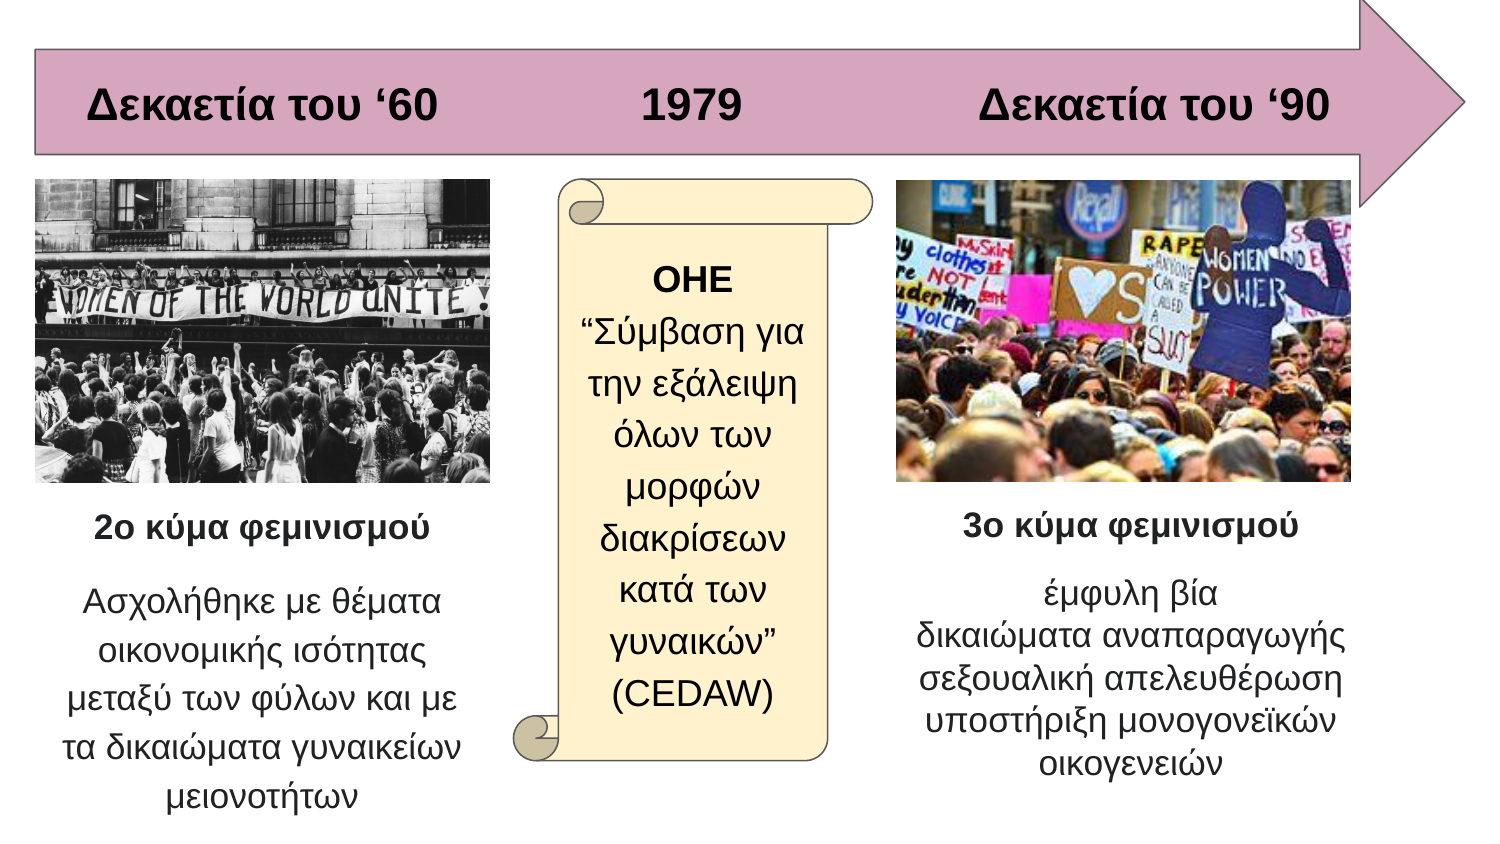

Δεκαετία του ‘60
1979
Δεκαετία του ‘90
ΟΗΕ “Σύμβαση για την εξάλειψη όλων των μορφών διακρίσεων κατά των γυναικών” (CEDAW)
3ο κύμα φεμινισμού
έμφυλη βία
δικαιώματα αναπαραγωγής
σεξουαλική απελευθέρωση
υποστήριξη μονογονεϊκών οικογενειών
2ο κύμα φεμινισμού
Ασχολήθηκε με θέματα οικονομικής ισότητας μεταξύ των φύλων και με τα δικαιώματα γυναικείων μειονοτήτων